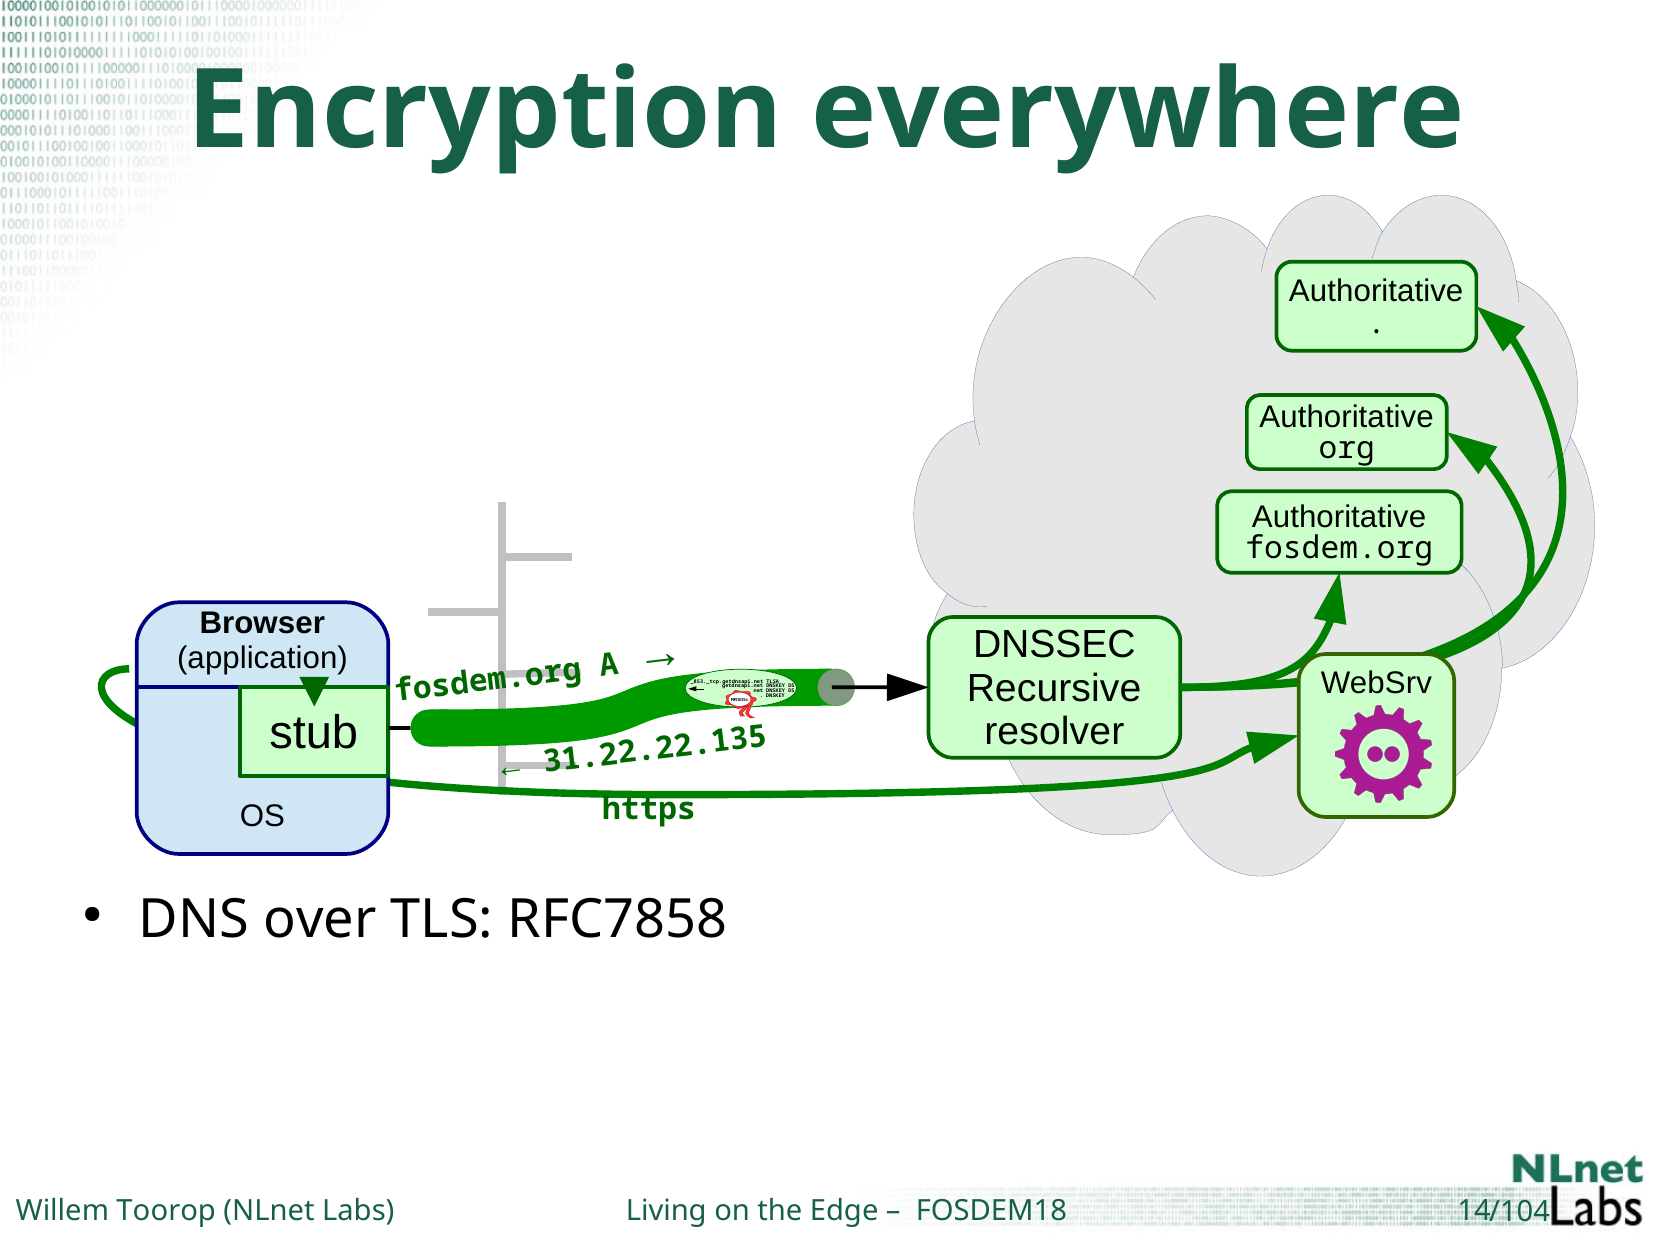

Encryption everywhere
# DNS over TLS: RFC7858